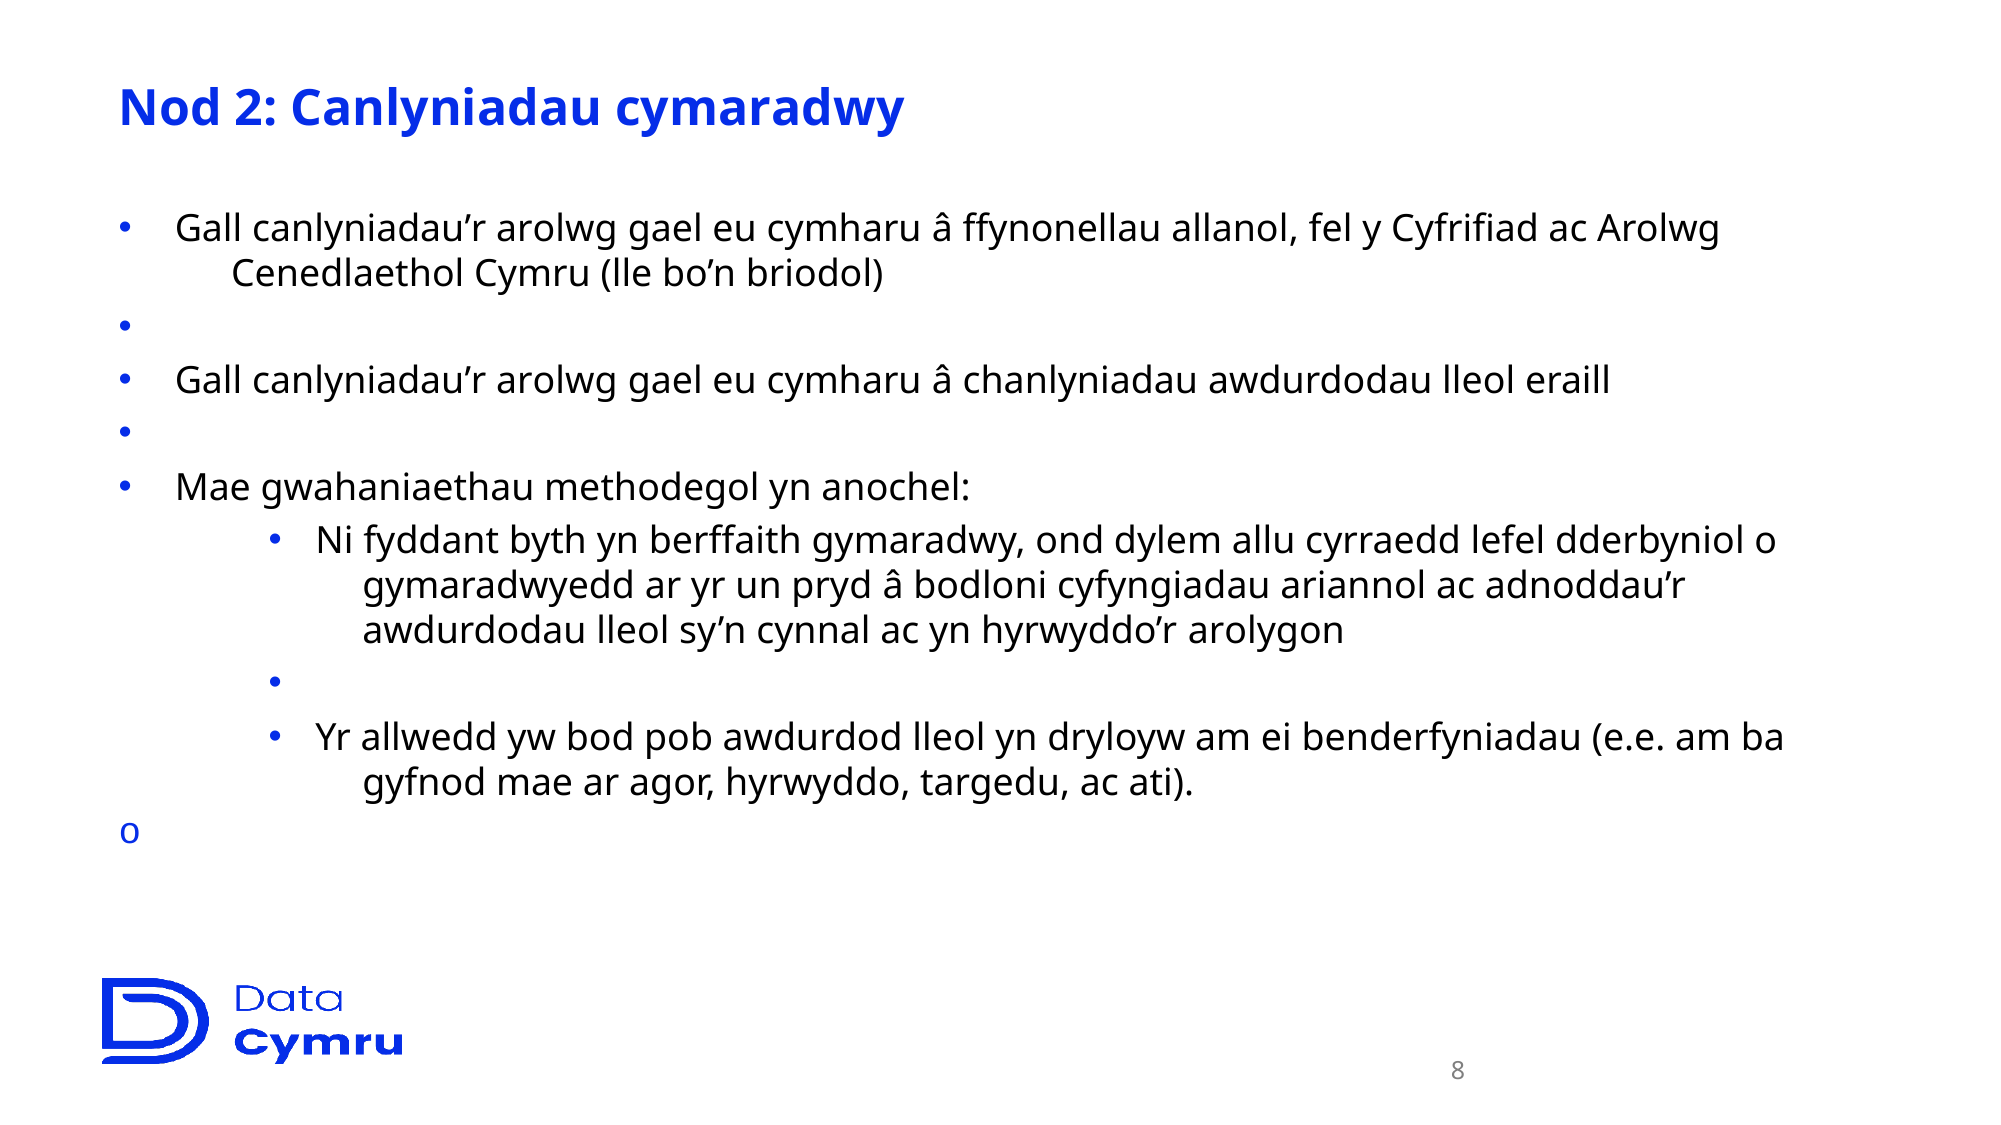

# Nod 2: Canlyniadau cymaradwy
Gall canlyniadau’r arolwg gael eu cymharu â ffynonellau allanol, fel y Cyfrifiad ac Arolwg Cenedlaethol Cymru (lle bo’n briodol)
Gall canlyniadau’r arolwg gael eu cymharu â chanlyniadau awdurdodau lleol eraill
Mae gwahaniaethau methodegol yn anochel:
Ni fyddant byth yn berffaith gymaradwy, ond dylem allu cyrraedd lefel dderbyniol o gymaradwyedd ar yr un pryd â bodloni cyfyngiadau ariannol ac adnoddau’r awdurdodau lleol sy’n cynnal ac yn hyrwyddo’r arolygon
Yr allwedd yw bod pob awdurdod lleol yn dryloyw am ei benderfyniadau (e.e. am ba gyfnod mae ar agor, hyrwyddo, targedu, ac ati).